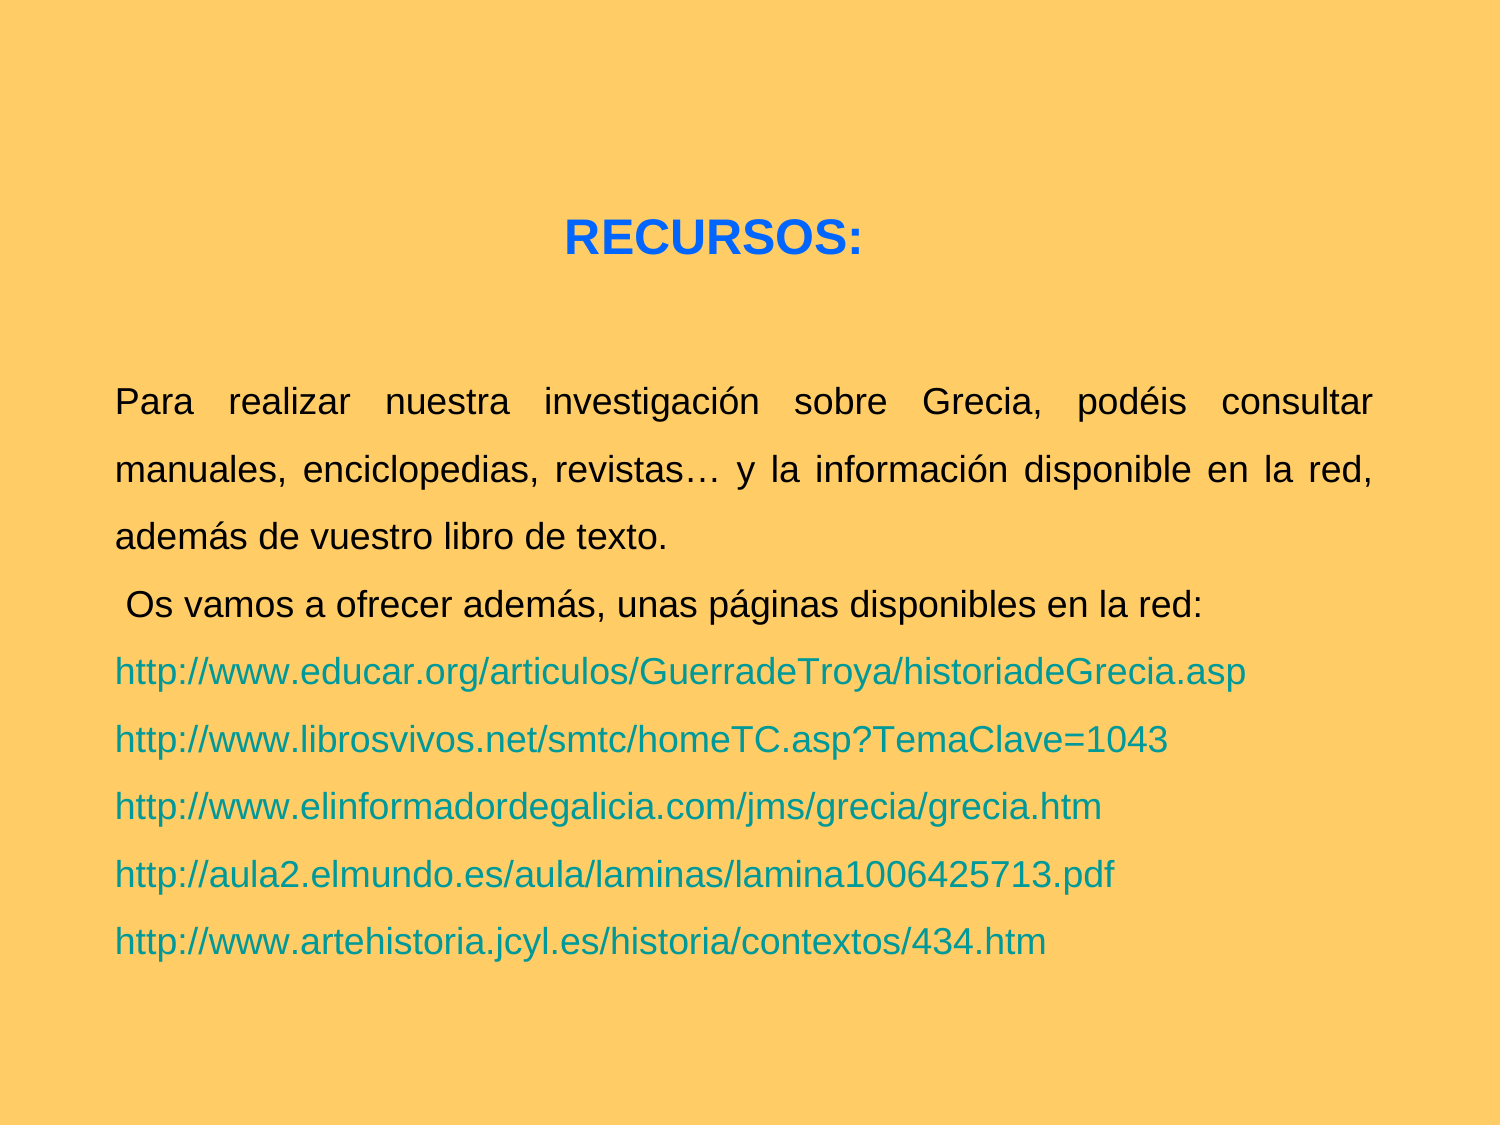

RECURSOS:
Para realizar nuestra investigación sobre Grecia, podéis consultar manuales, enciclopedias, revistas… y la información disponible en la red, además de vuestro libro de texto.
 Os vamos a ofrecer además, unas páginas disponibles en la red:
http://www.educar.org/articulos/GuerradeTroya/historiadeGrecia.asp
http://www.librosvivos.net/smtc/homeTC.asp?TemaClave=1043
http://www.elinformadordegalicia.com/jms/grecia/grecia.htm
http://aula2.elmundo.es/aula/laminas/lamina1006425713.pdf
http://www.artehistoria.jcyl.es/historia/contextos/434.htm